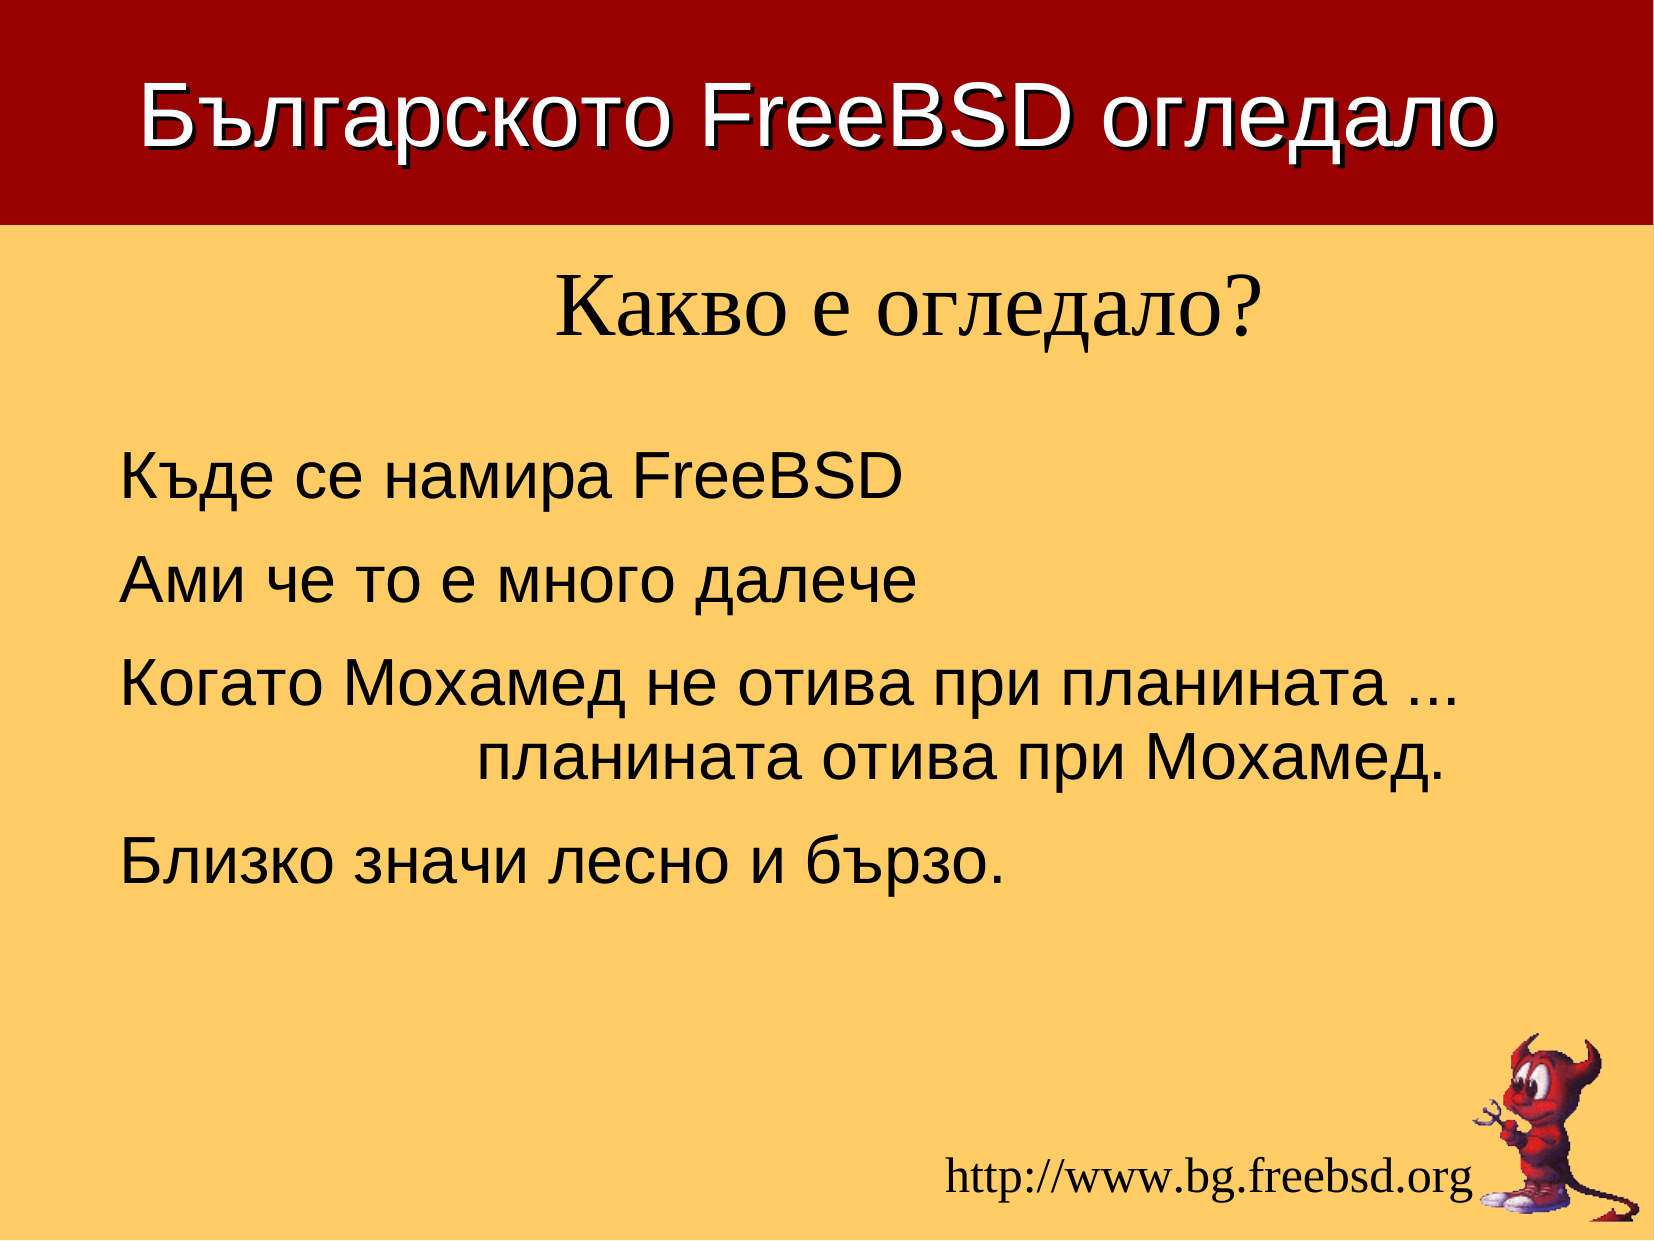

# Българското FreeBSD огледало
Какво е огледало?
 Къде се намира FreeBSD
 Ами че то е много далече
 Когато Мохамед не отива при планината ... 						планината отива при Мохамед.
 Близко значи лесно и бързо.
http://www.bg.freebsd.org